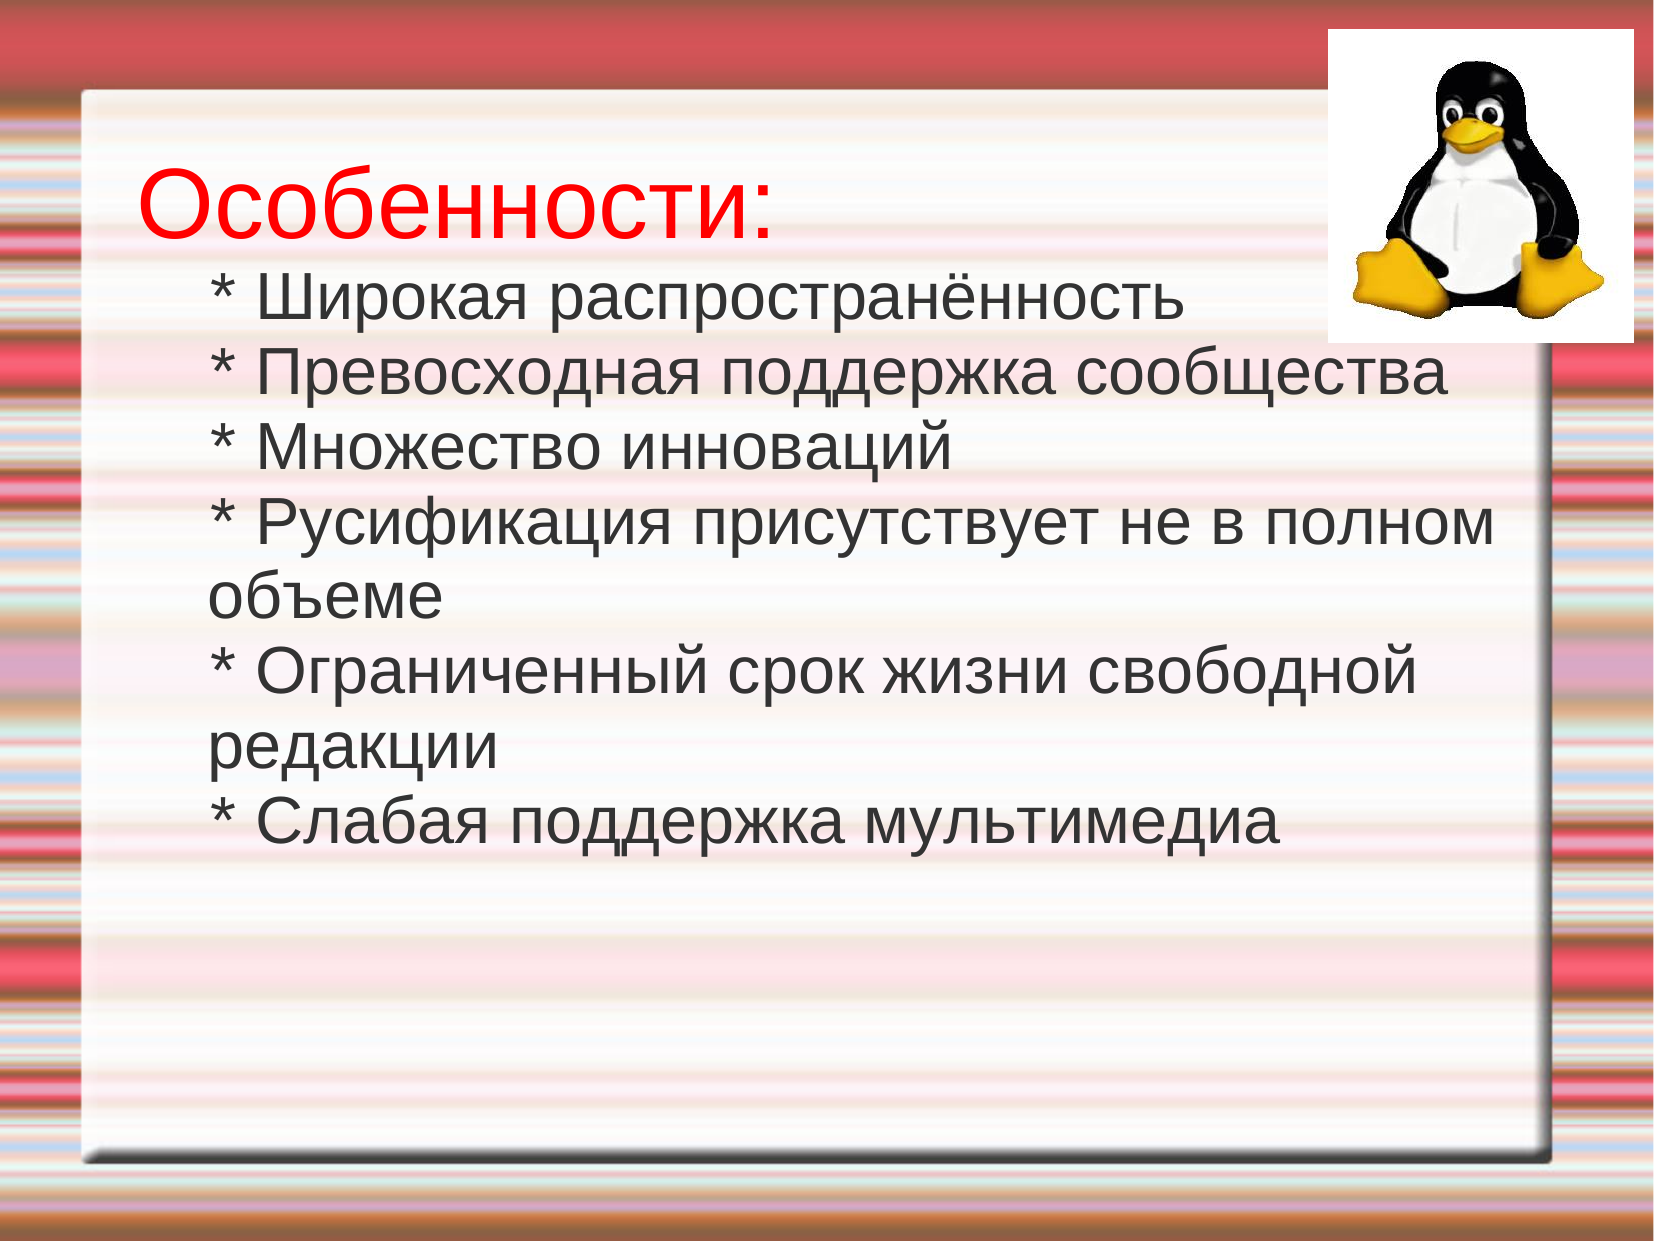

# Особенности:
 * Широкая распространённость
 * Превосходная поддержка сообщества
 * Множество инноваций
 * Русификация присутствует не в полном объеме
 * Ограниченный срок жизни свободной редакции
 * Cлабая поддержка мультимедиа